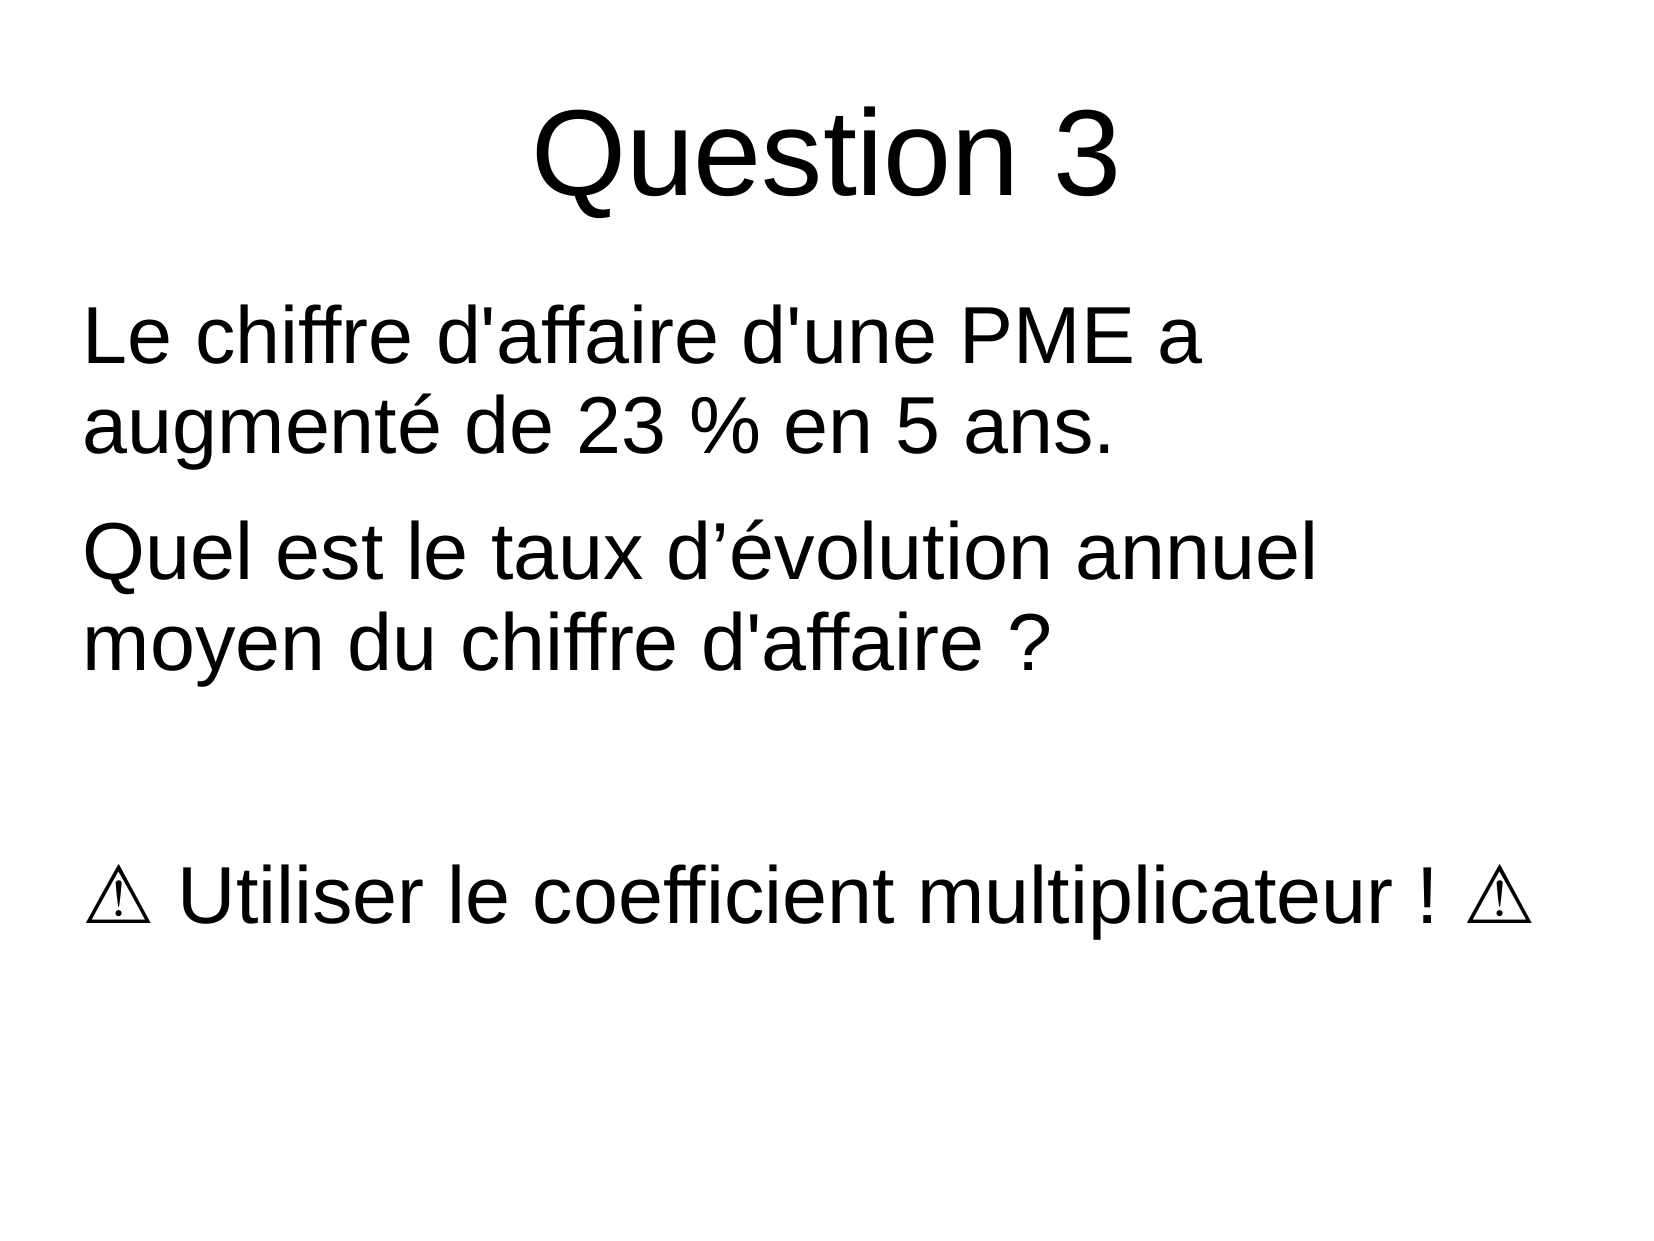

# Question 3
Le chiffre d'affaire d'une PME a augmenté de 23 % en 5 ans.
Quel est le taux d’évolution annuel moyen du chiffre d'affaire ?
⚠️ Utiliser le coefficient multiplicateur ! ⚠️